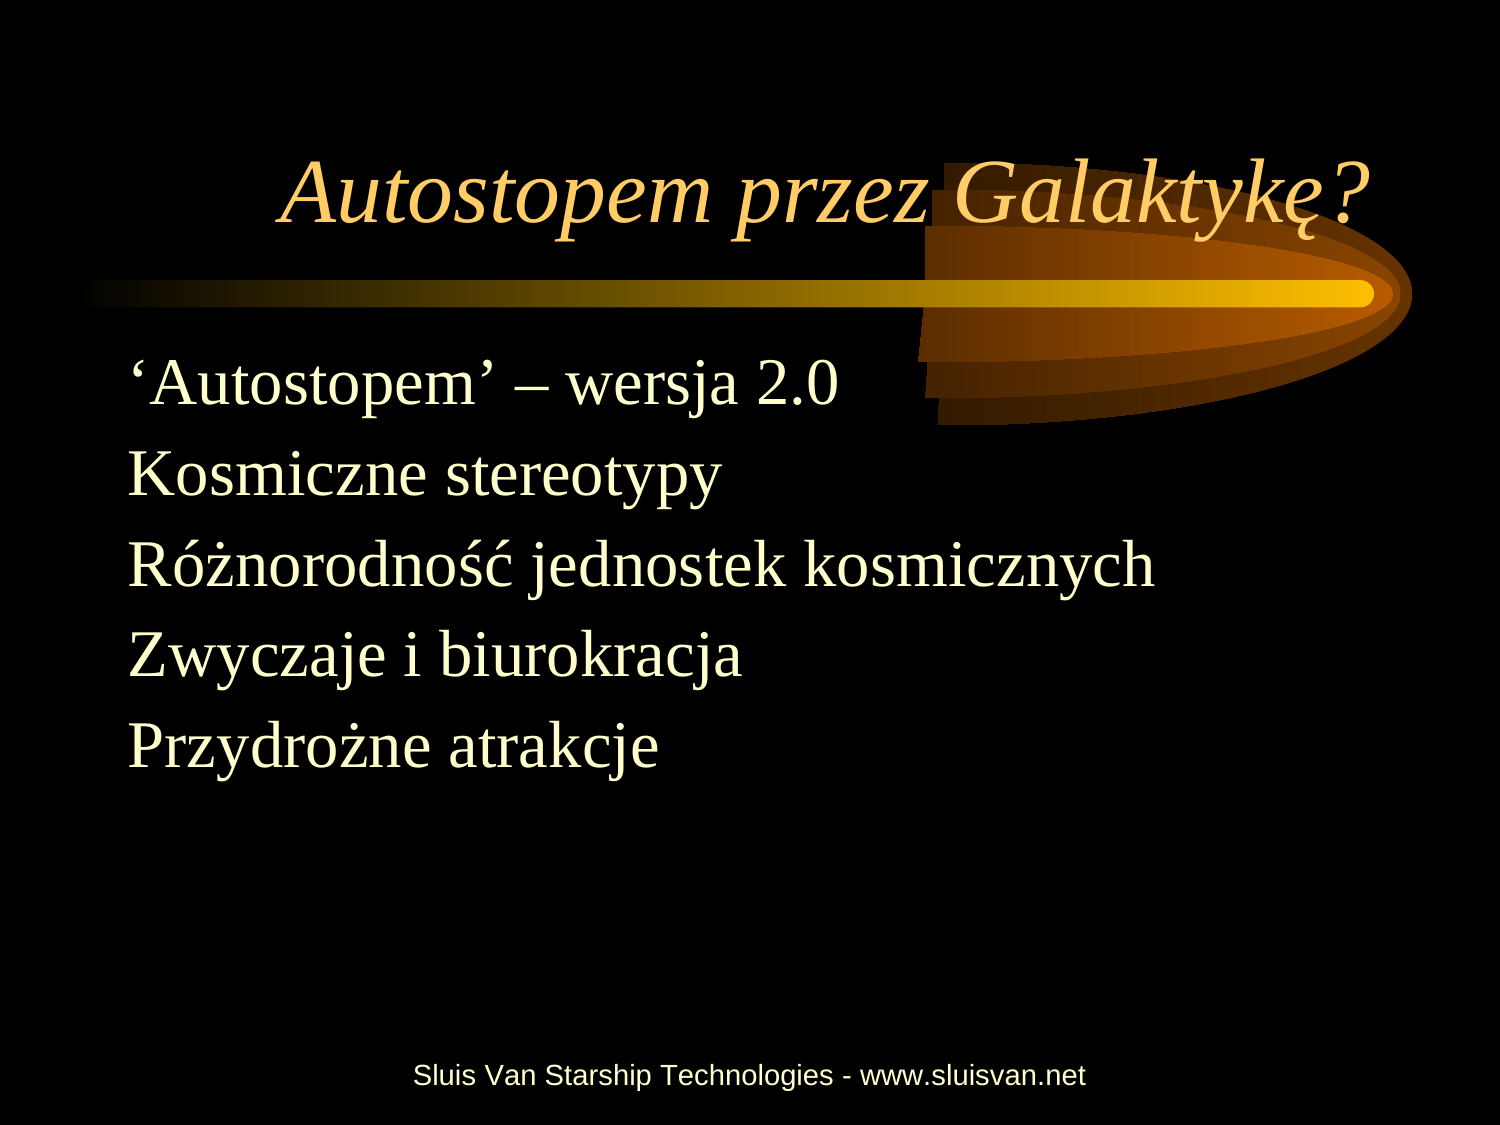

# Autostopem przez Galaktykę?
‘Autostopem’ – wersja 2.0
Kosmiczne stereotypy
Różnorodność jednostek kosmicznych
Zwyczaje i biurokracja
Przydrożne atrakcje
Sluis Van Starship Technologies - www.sluisvan.net